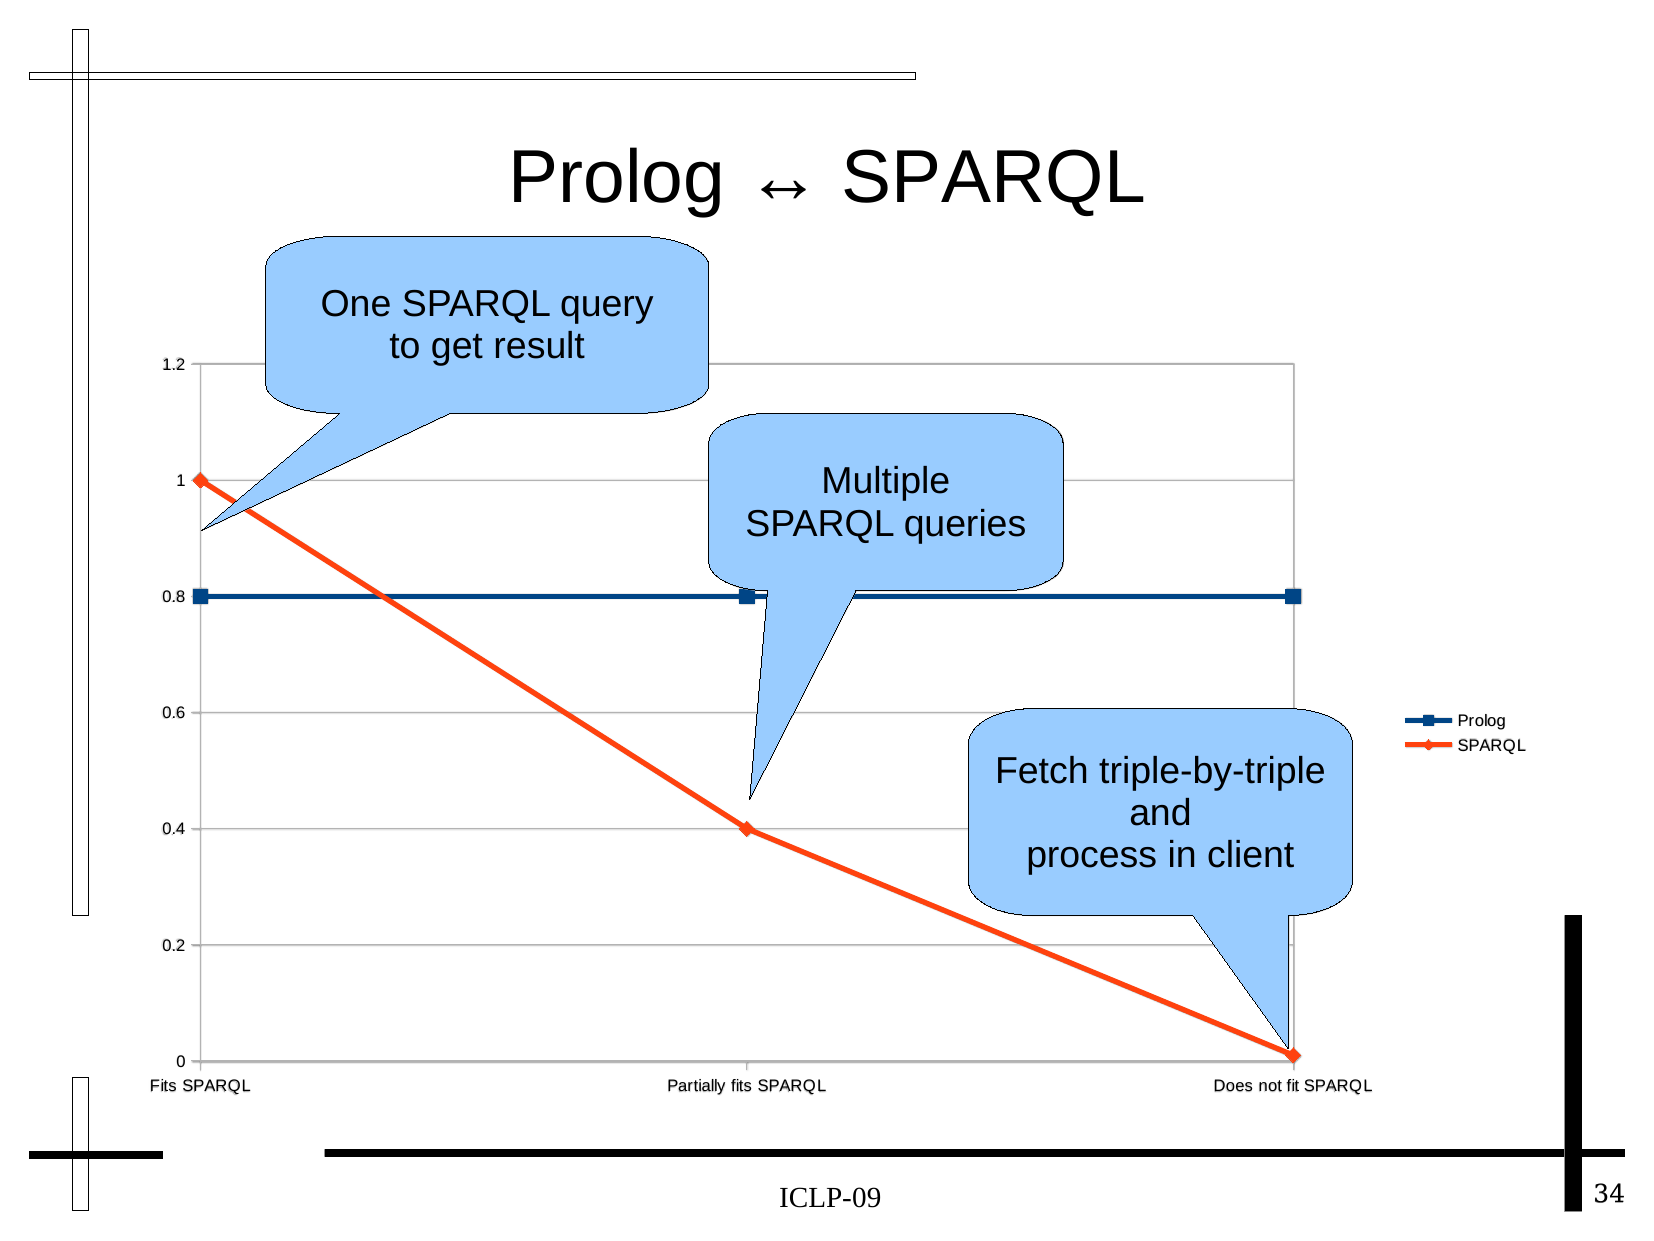

# Prolog ↔ SPARQL
One SPARQL query
to get result
### Chart
| Category | Prolog | SPARQL |
|---|---|---|
| Fits SPARQL | 0.8 | 1.0 |
| Partially fits SPARQL | 0.8 | 0.4 |
| Does not fit SPARQL | 0.8 | 0.01 |Multiple
SPARQL queries
Fetch triple-by-triple
and
process in client